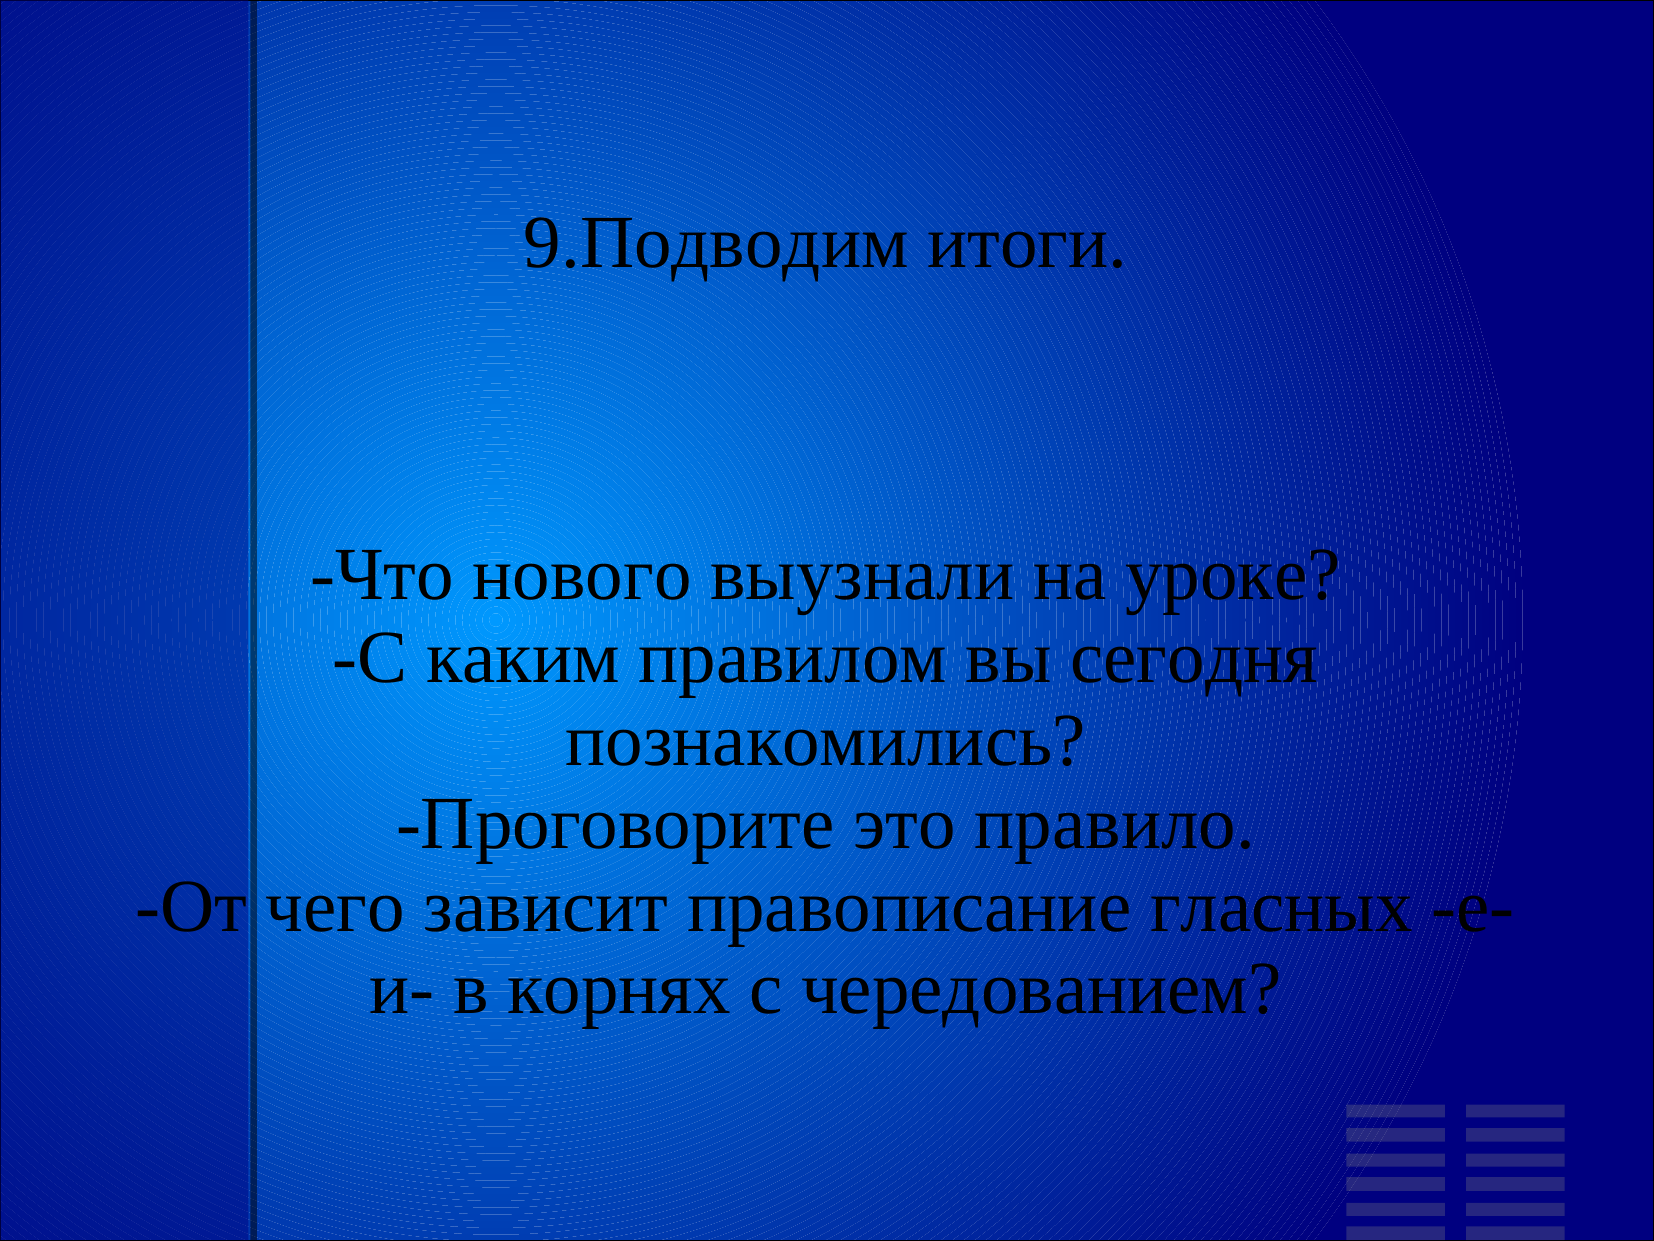

# 9.Подводим итоги.
-Что нового выузнали на уроке?
-С каким правилом вы сегодня познакомились?
-Проговорите это правило.
-От чего зависит правописание гласных -е-и- в корнях с чередованием?